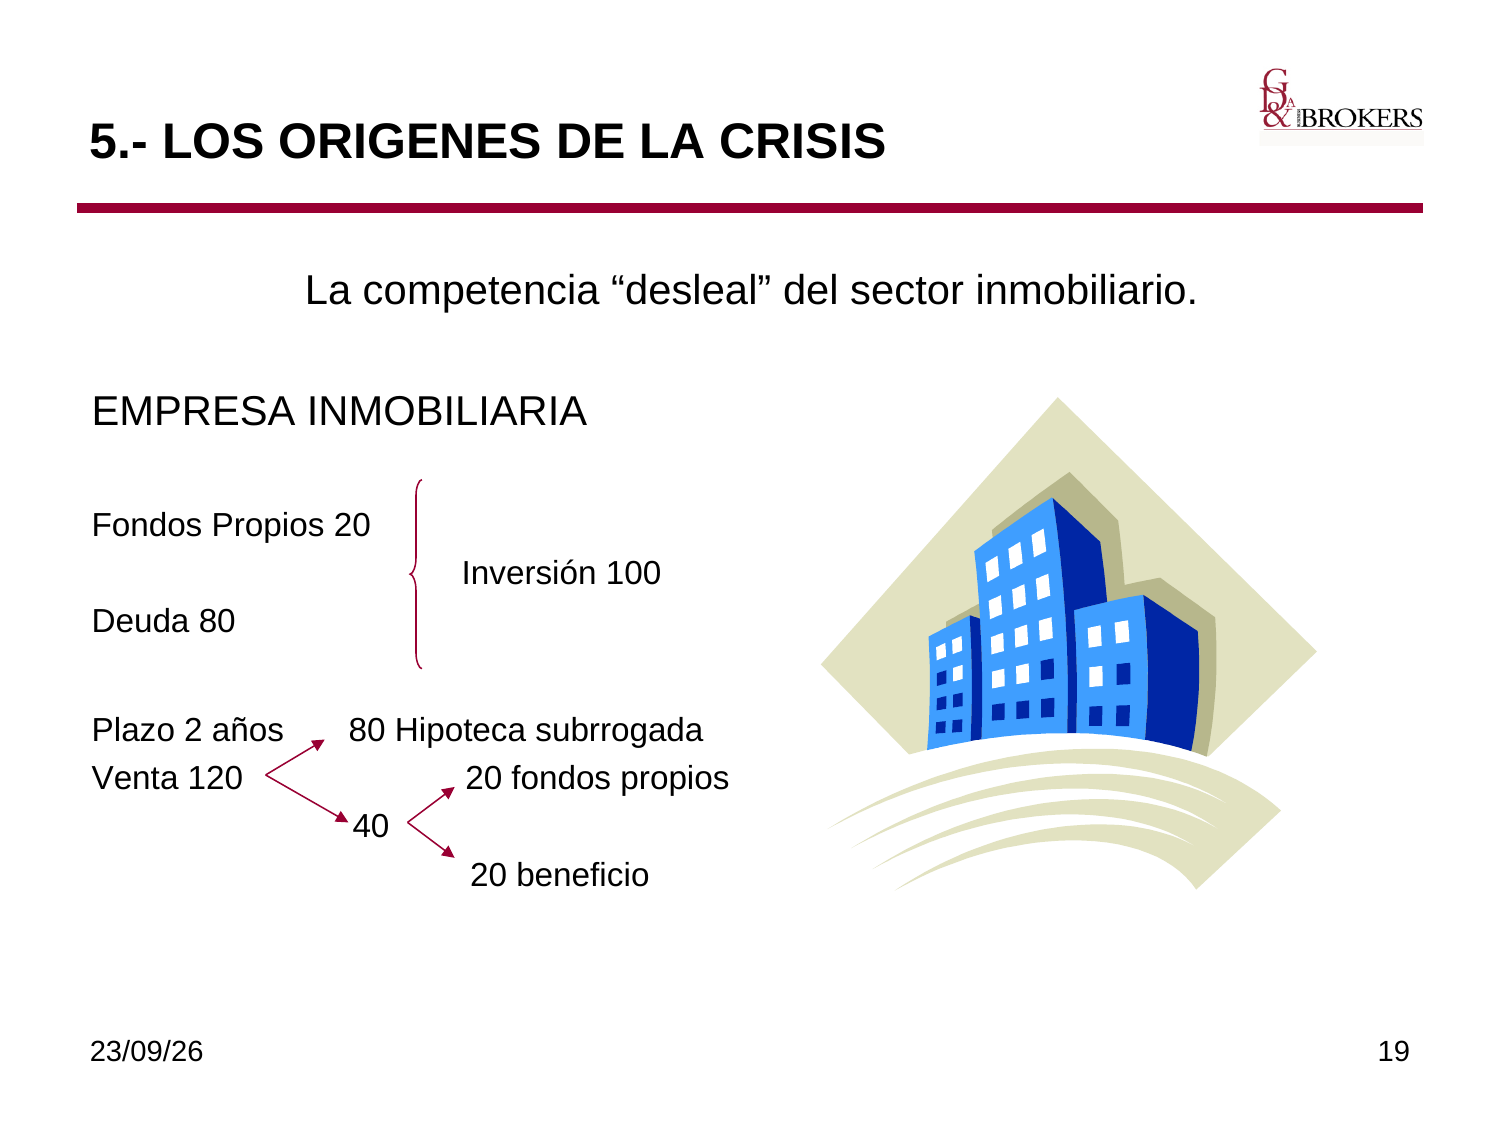

# 5.- LOS ORIGENES DE LA CRISIS
La competencia “desleal” del sector inmobiliario.
EMPRESA INMOBILIARIA
Fondos Propios 20
 Inversión 100
Deuda 80
Plazo 2 años 80 Hipoteca subrrogada
Venta 120	 20 fondos propios
		 40
	 20 beneficio
19